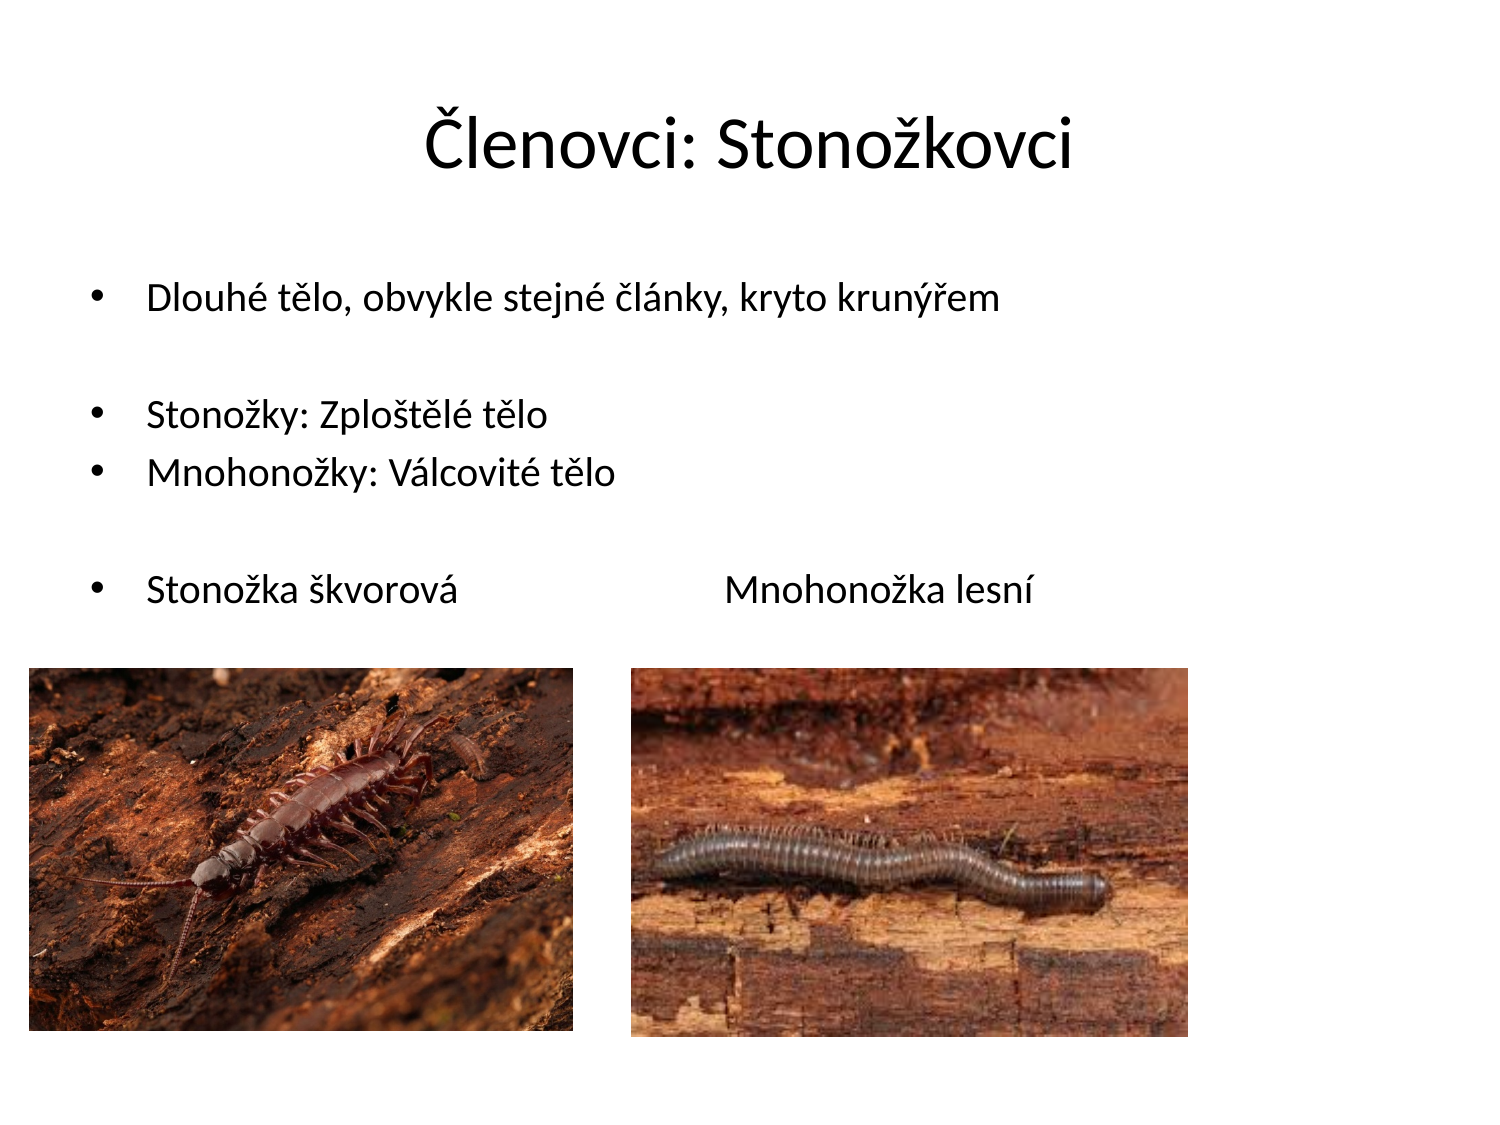

# Členovci: Stonožkovci
Dlouhé tělo, obvykle stejné články, kryto krunýřem
Stonožky: Zploštělé tělo
Mnohonožky: Válcovité tělo
Stonožka škvorová Mnohonožka lesní